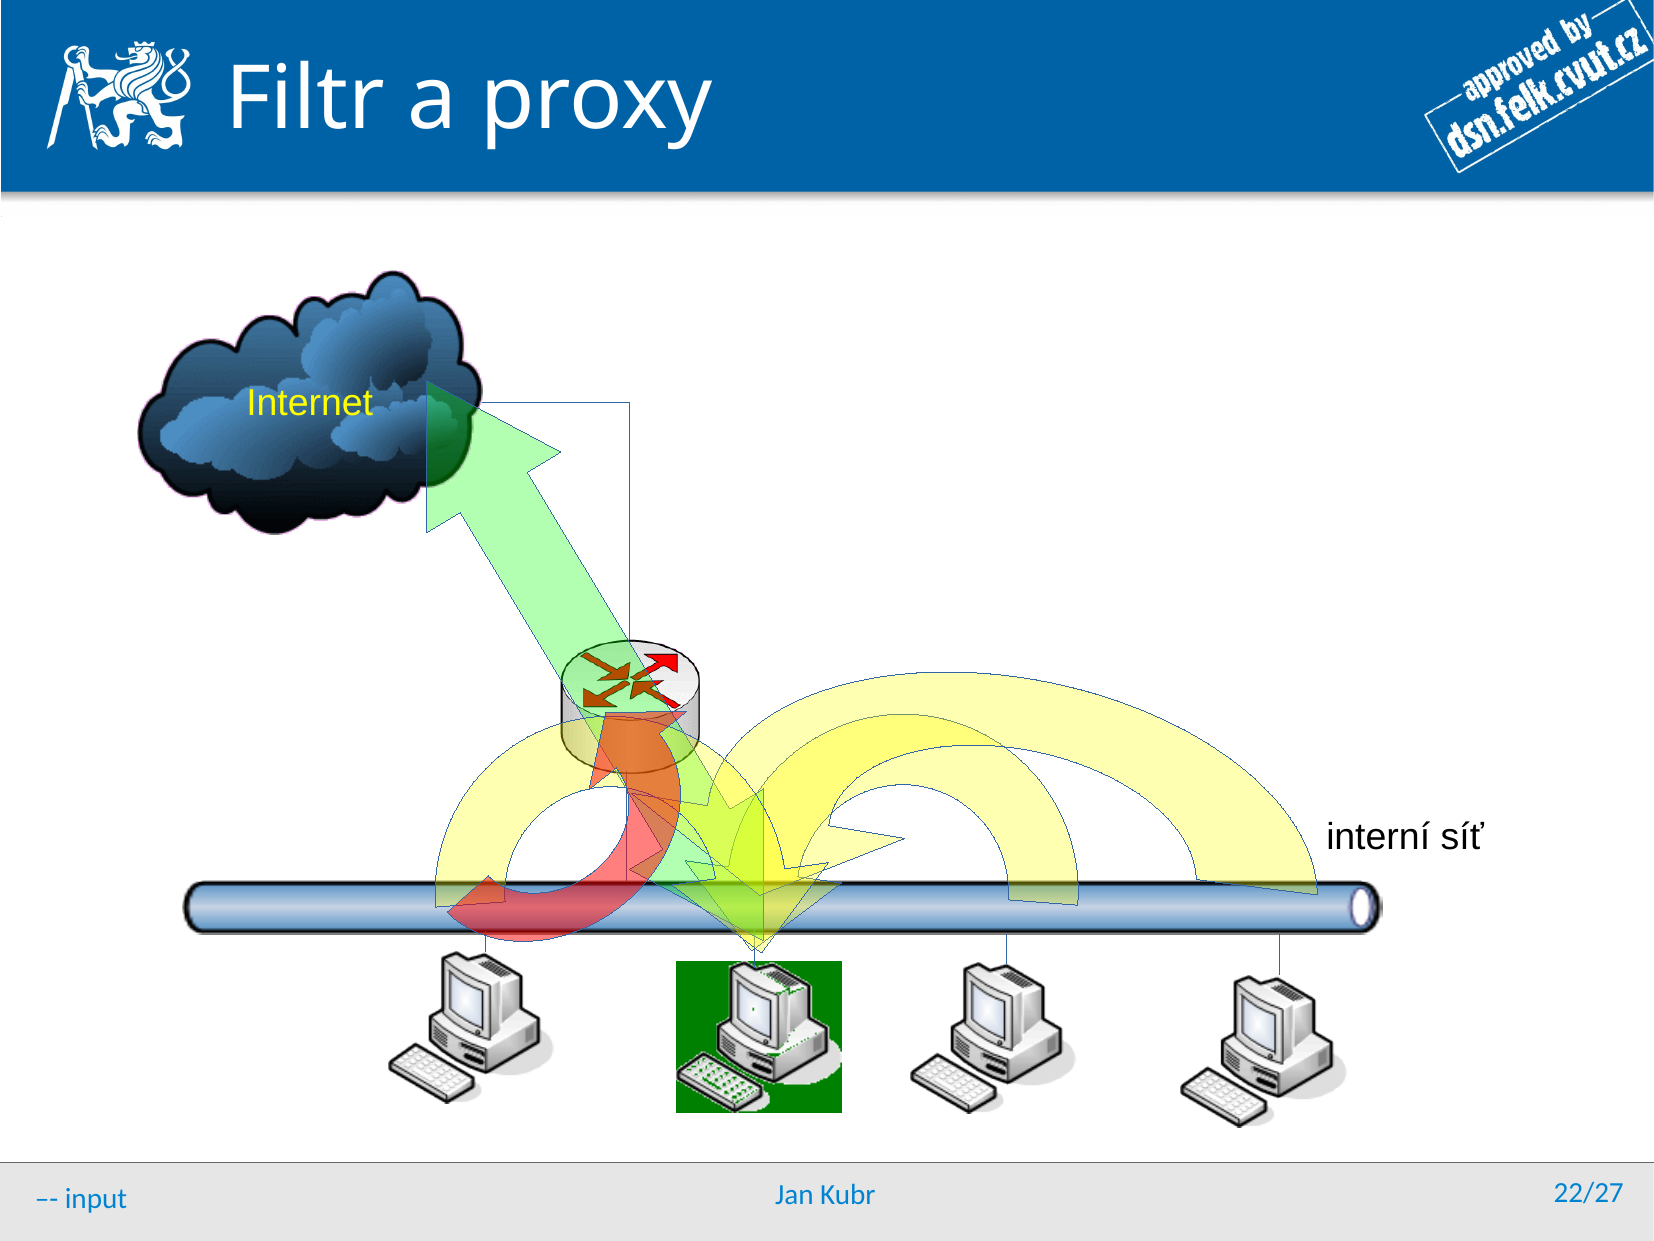

# Filtr a proxy
Internet
interní síť
22
Jan Kubr
02/2006